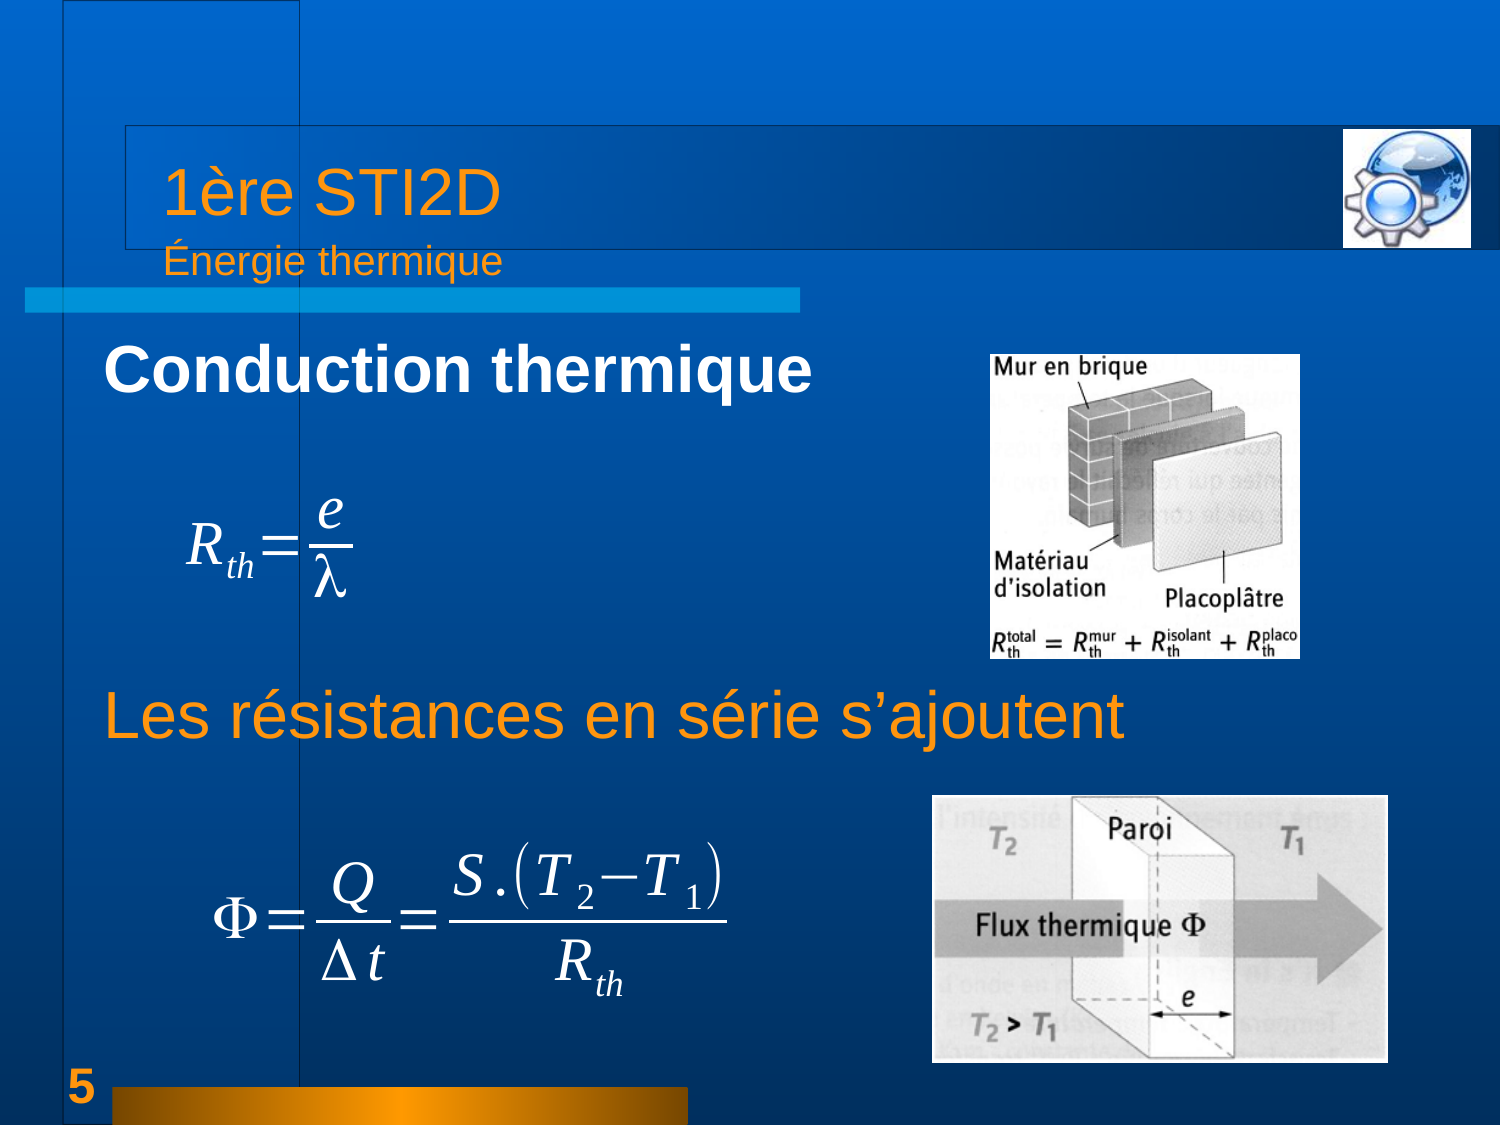

Conduction thermique
Les résistances en série s’ajoutent